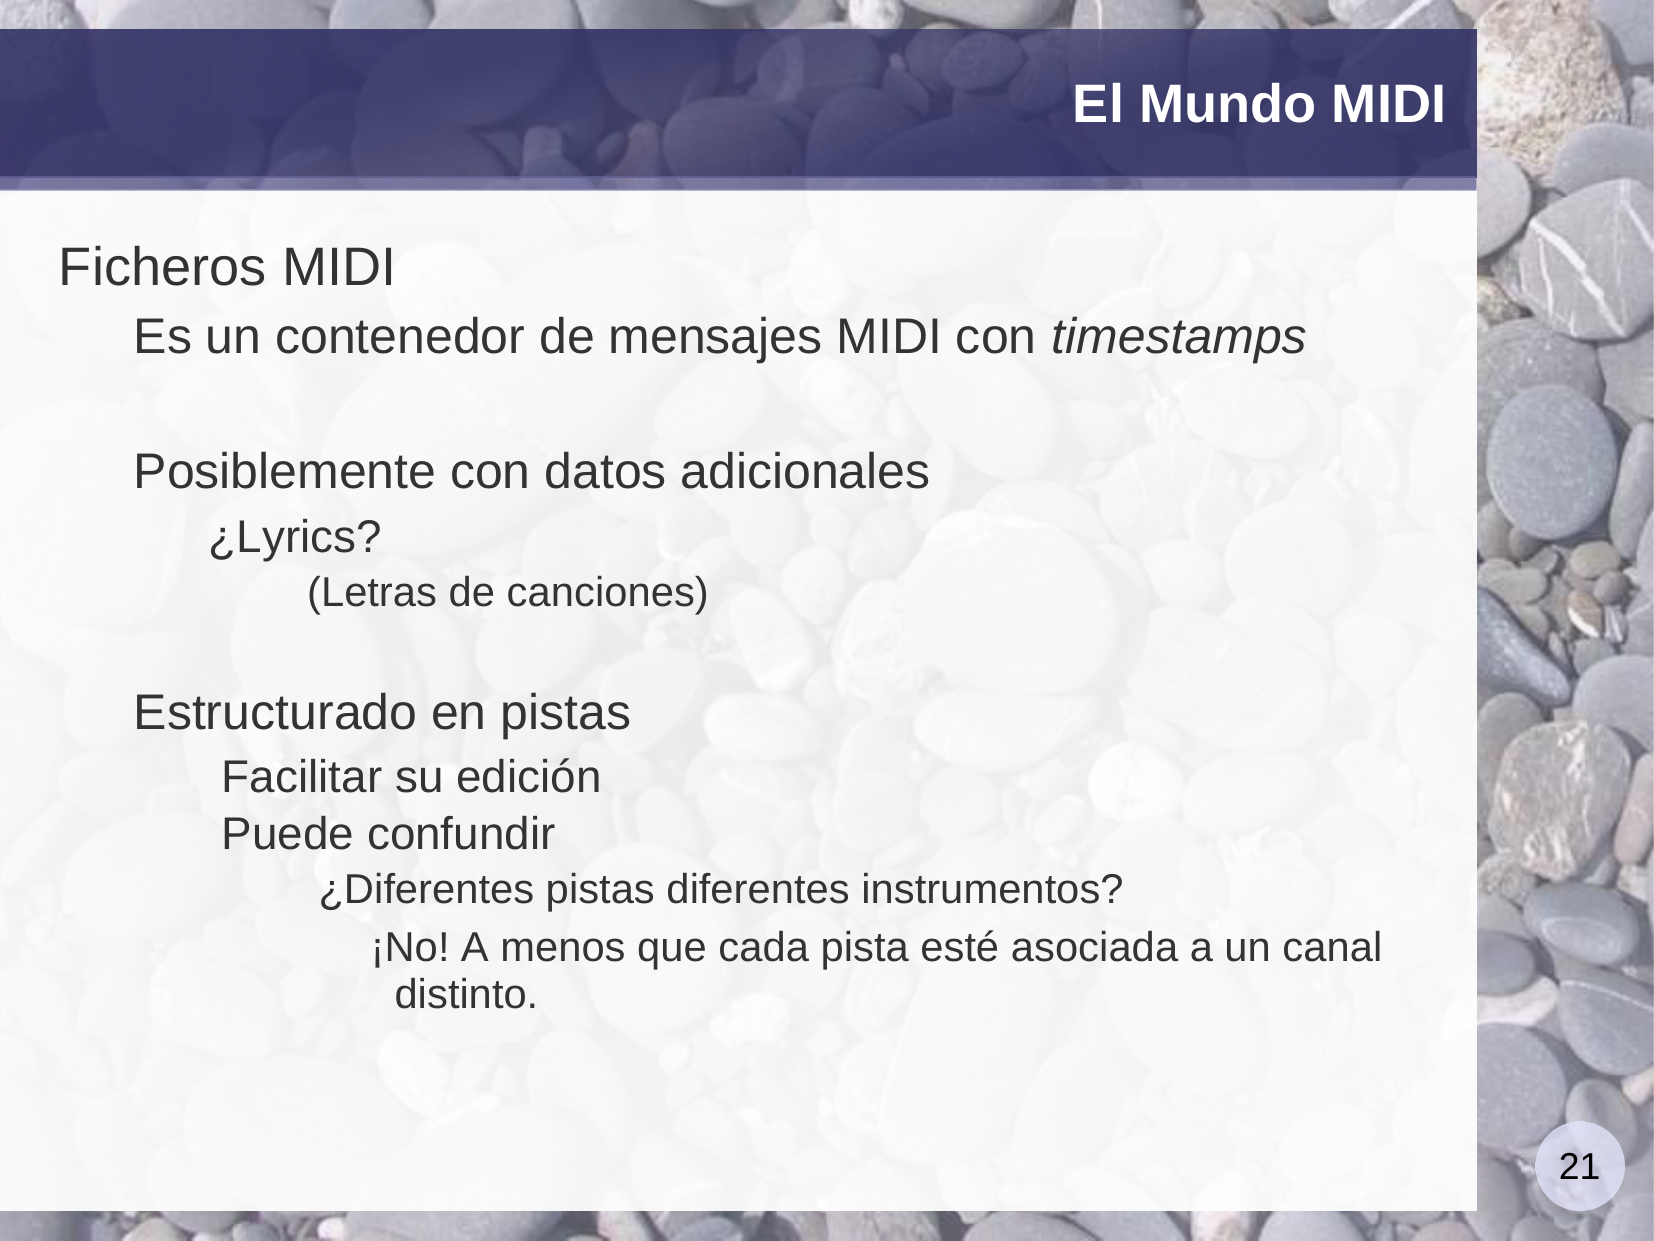

# El Mundo MIDI
Ficheros MIDI
Es un contenedor de mensajes MIDI con timestamps
Posiblemente con datos adicionales
¿Lyrics?
(Letras de canciones)
Estructurado en pistas
 Facilitar su edición
 Puede confundir
 ¿Diferentes pistas diferentes instrumentos?
 ¡No! A menos que cada pista esté asociada a un canal distinto.